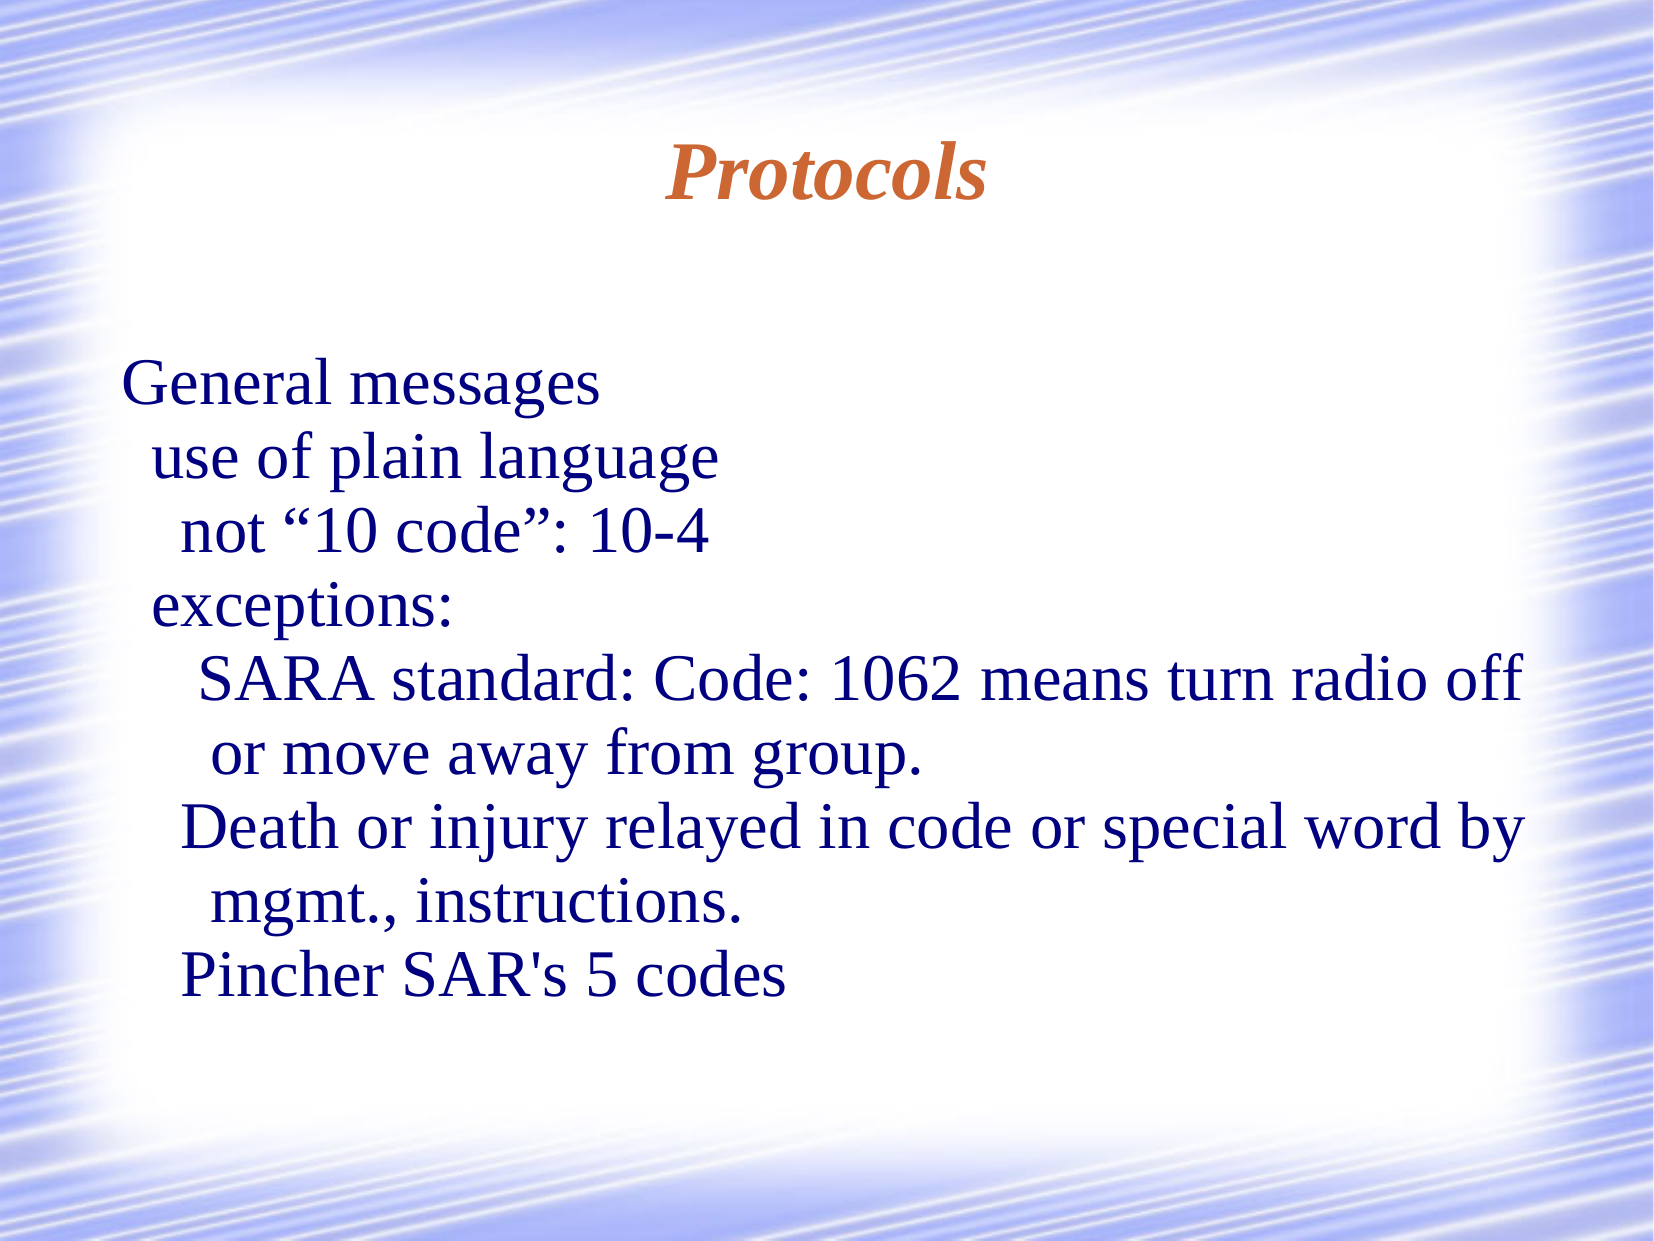

# Protocols
General messages
use of plain language
not “10 code”: 10-4
exceptions:
 SARA standard: Code: 1062 means turn radio off or move away from group.
Death or injury relayed in code or special word by mgmt., instructions.
Pincher SAR's 5 codes